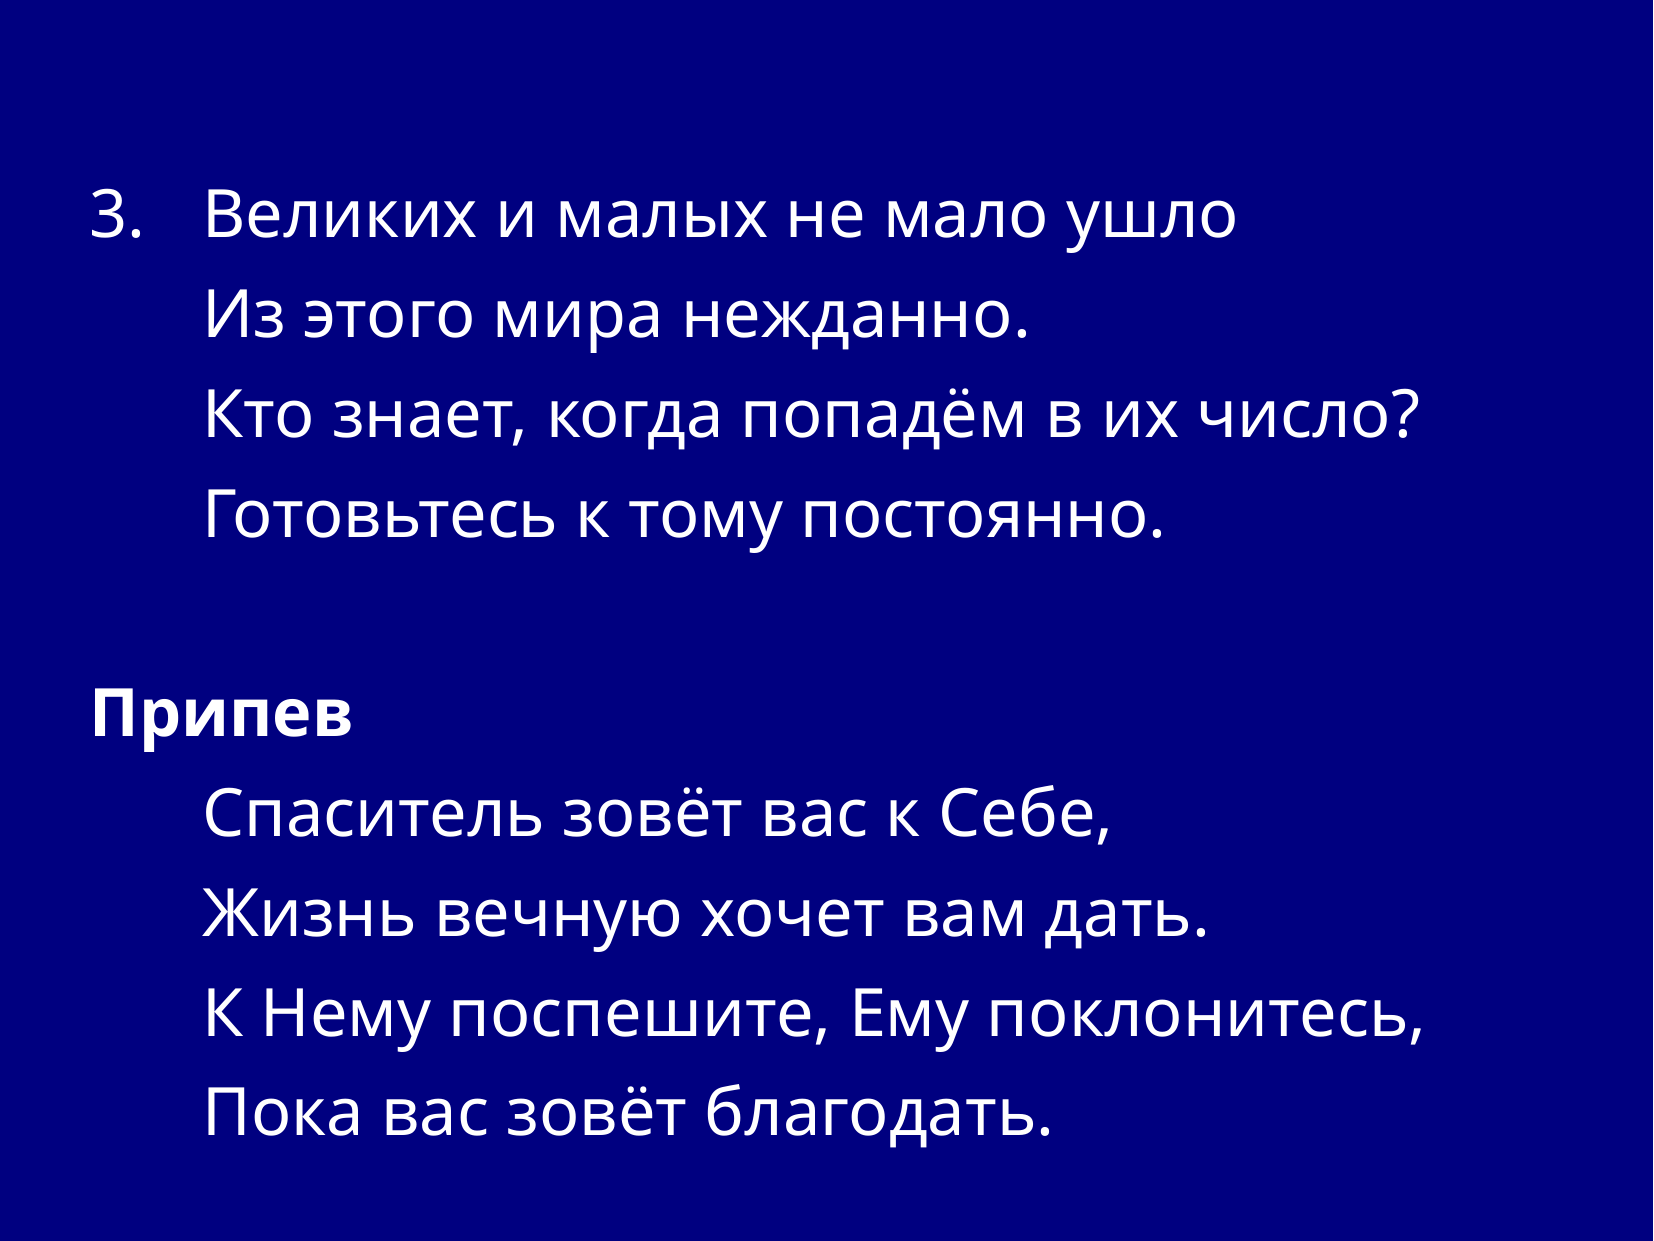

3.	Великих и малых не мало ушло
	Из этого мира нежданно.
	Кто знает, когда попадём в их число?
	Готовьтесь к тому постоянно.
Припев
	Спаситель зовёт вас к Себе,
	Жизнь вечную хочет вам дать.
	К Нему поспешите, Ему поклонитесь,
	Пока вас зовёт благодать.